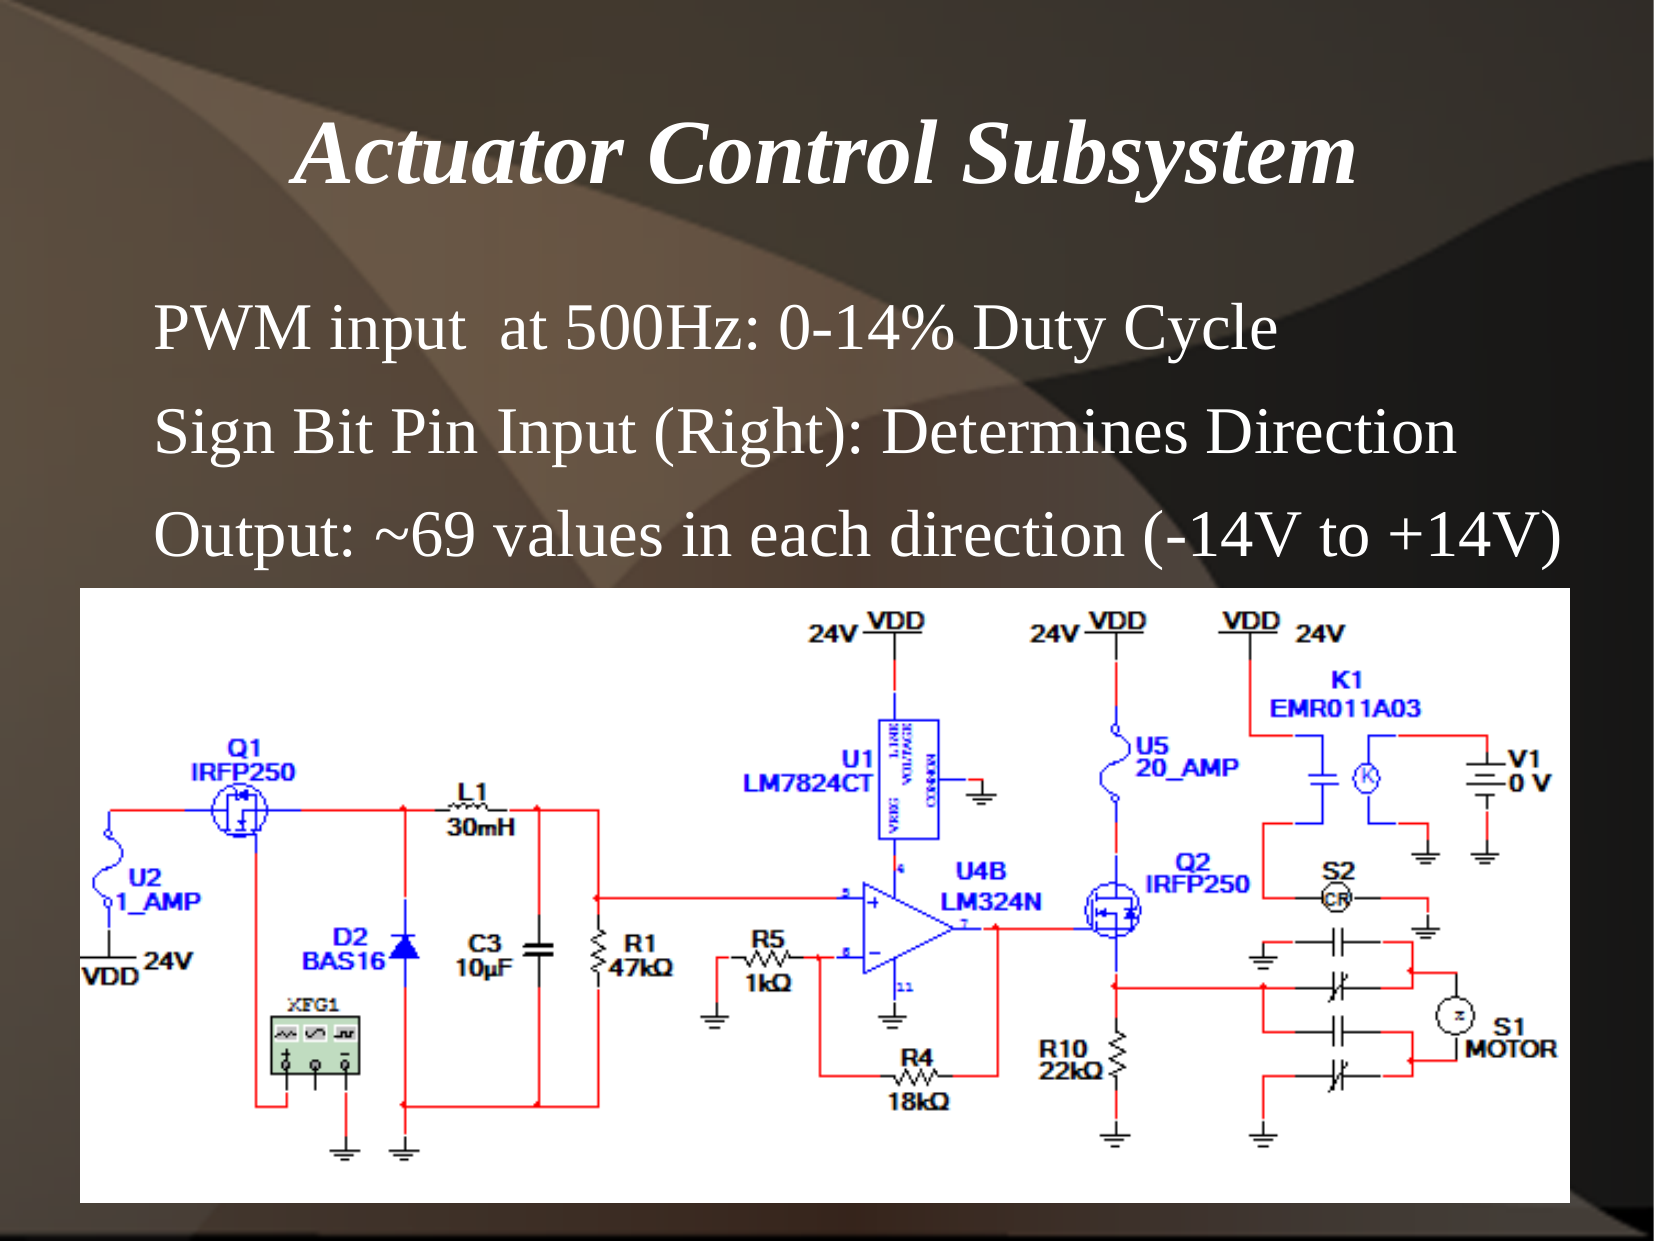

# Actuator Control Subsystem
PWM input at 500Hz: 0-14% Duty Cycle
Sign Bit Pin Input (Right): Determines Direction
Output: ~69 values in each direction (-14V to +14V)